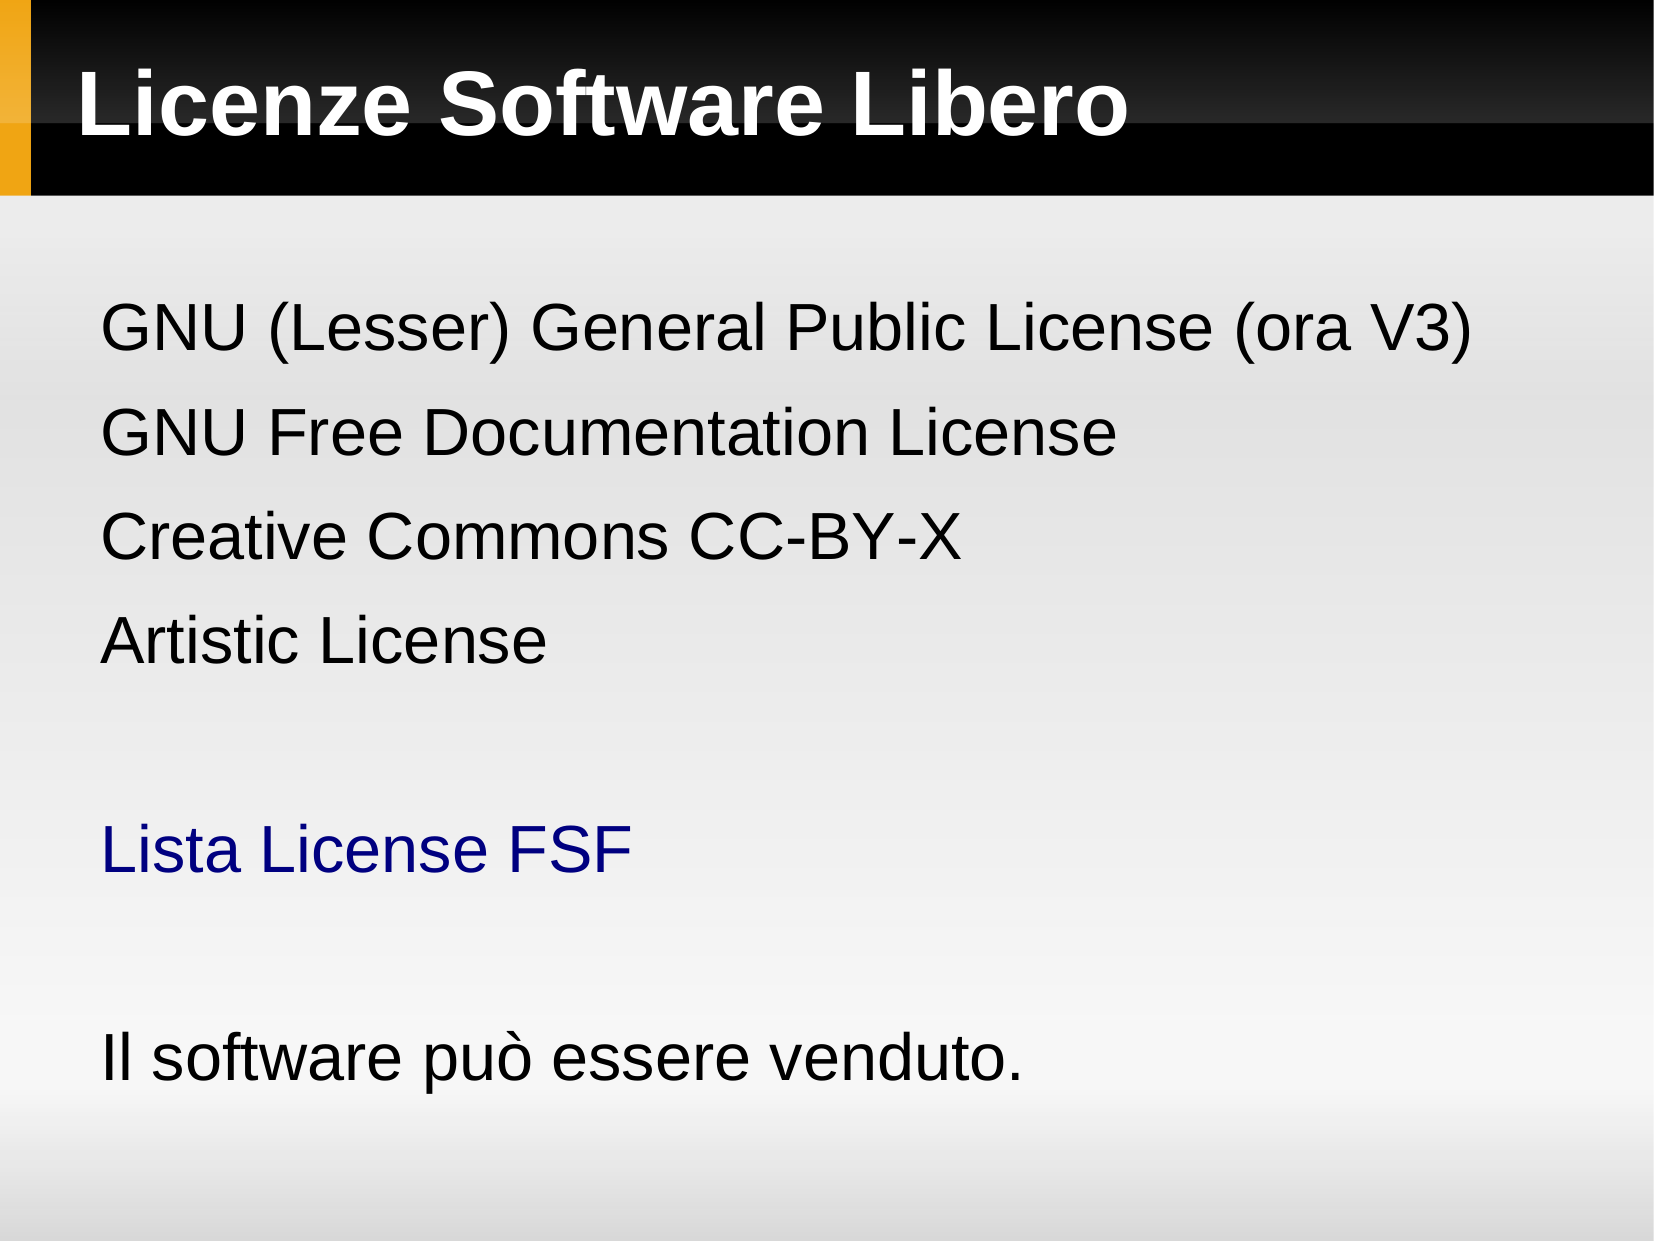

# Licenze Software Libero
GNU (Lesser) General Public License (ora V3)
GNU Free Documentation License
Creative Commons CC-BY-X
Artistic License
Lista License FSF
Il software può essere venduto.